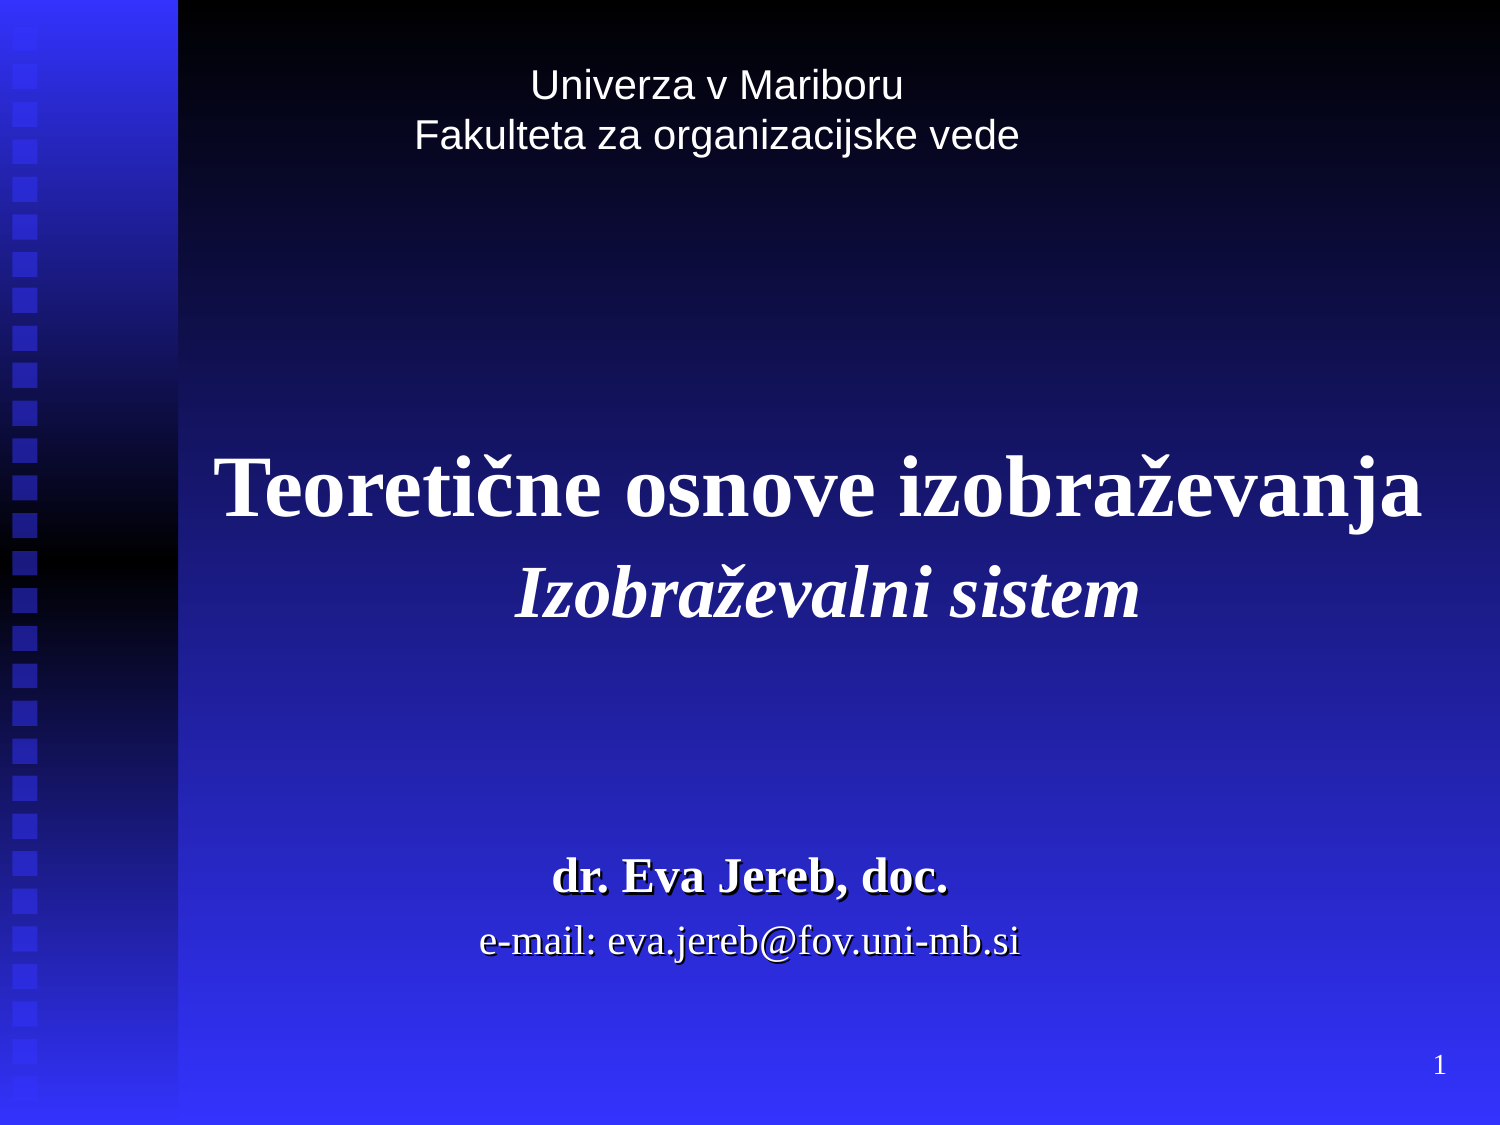

Univerza v Mariboru
Fakulteta za organizacijske vede
# Teoretične osnove izobraževanja Izobraževalni sistem
dr. Eva Jereb, doc.
e-mail: eva.jereb@fov.uni-mb.si
1